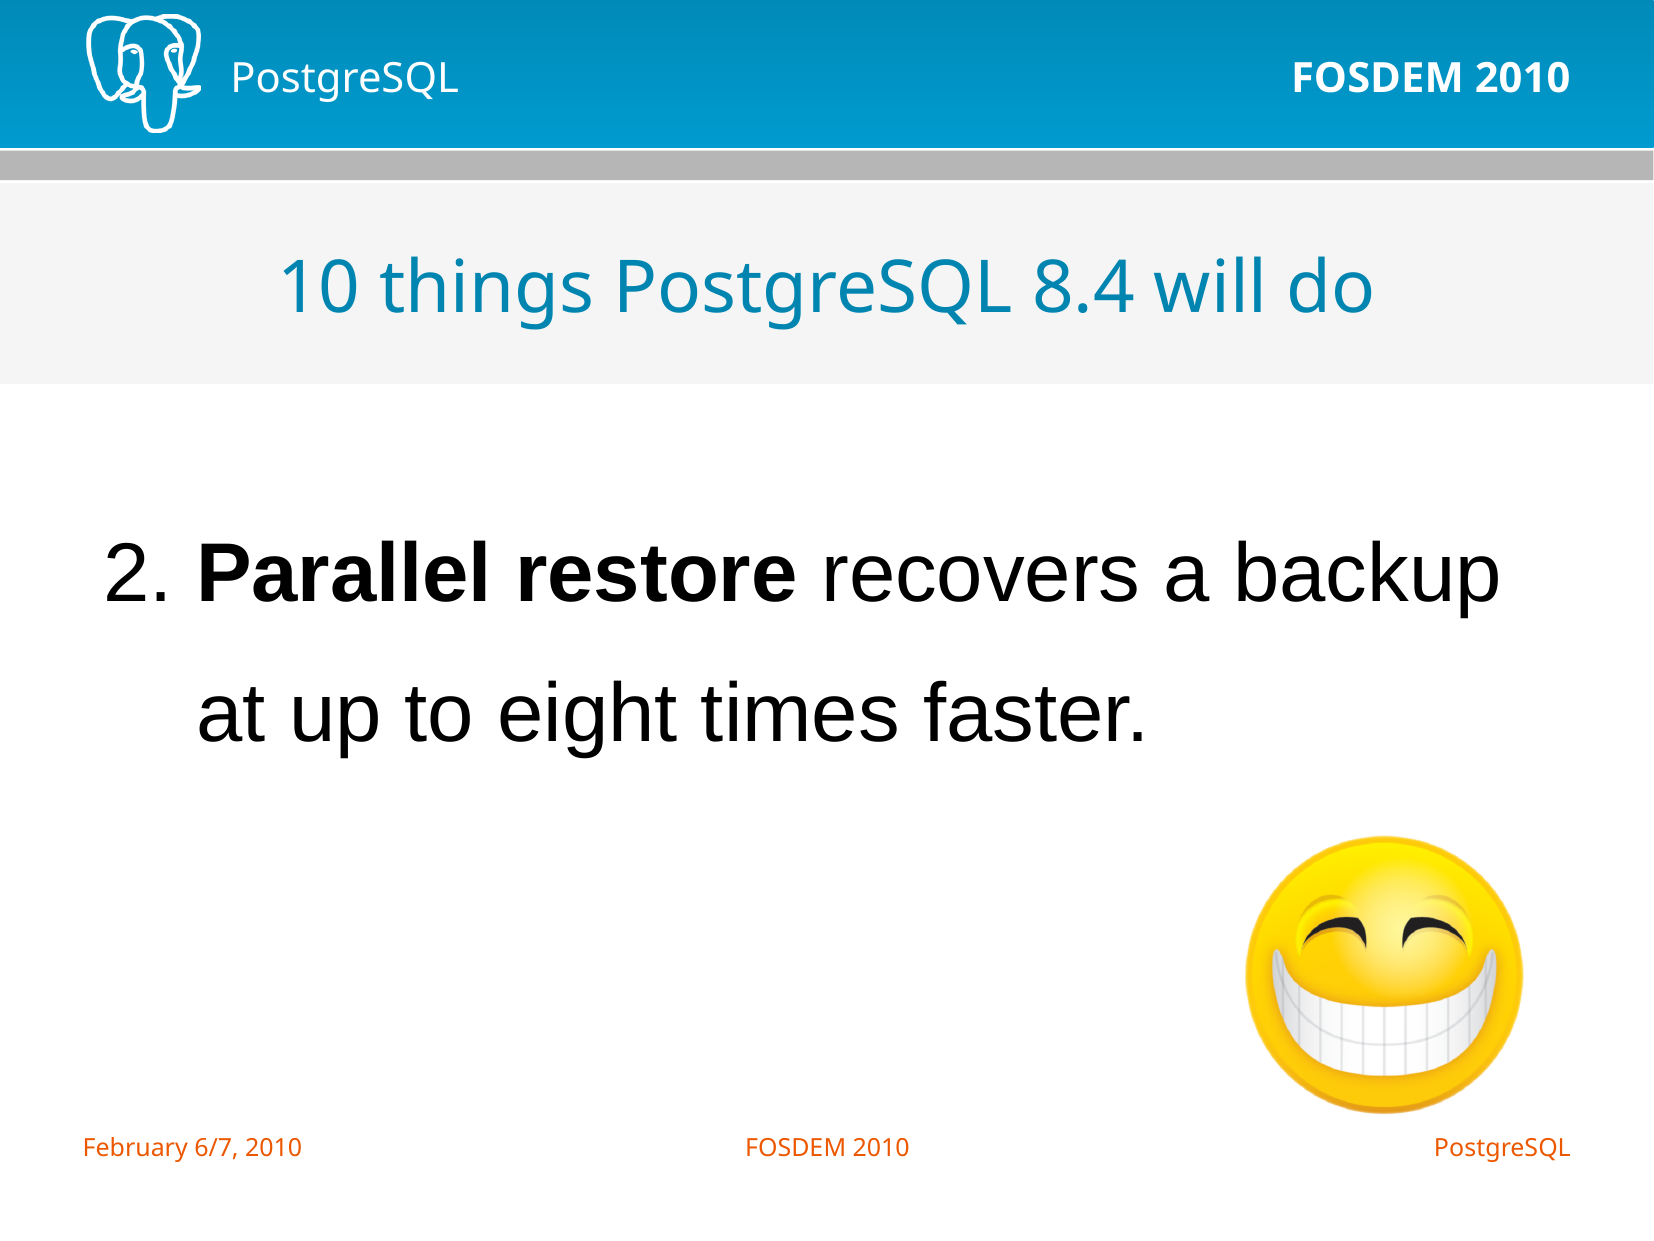

# 10 things PostgreSQL 8.4 will do
2. Parallel restore recovers a backup
 at up to eight times faster.
7